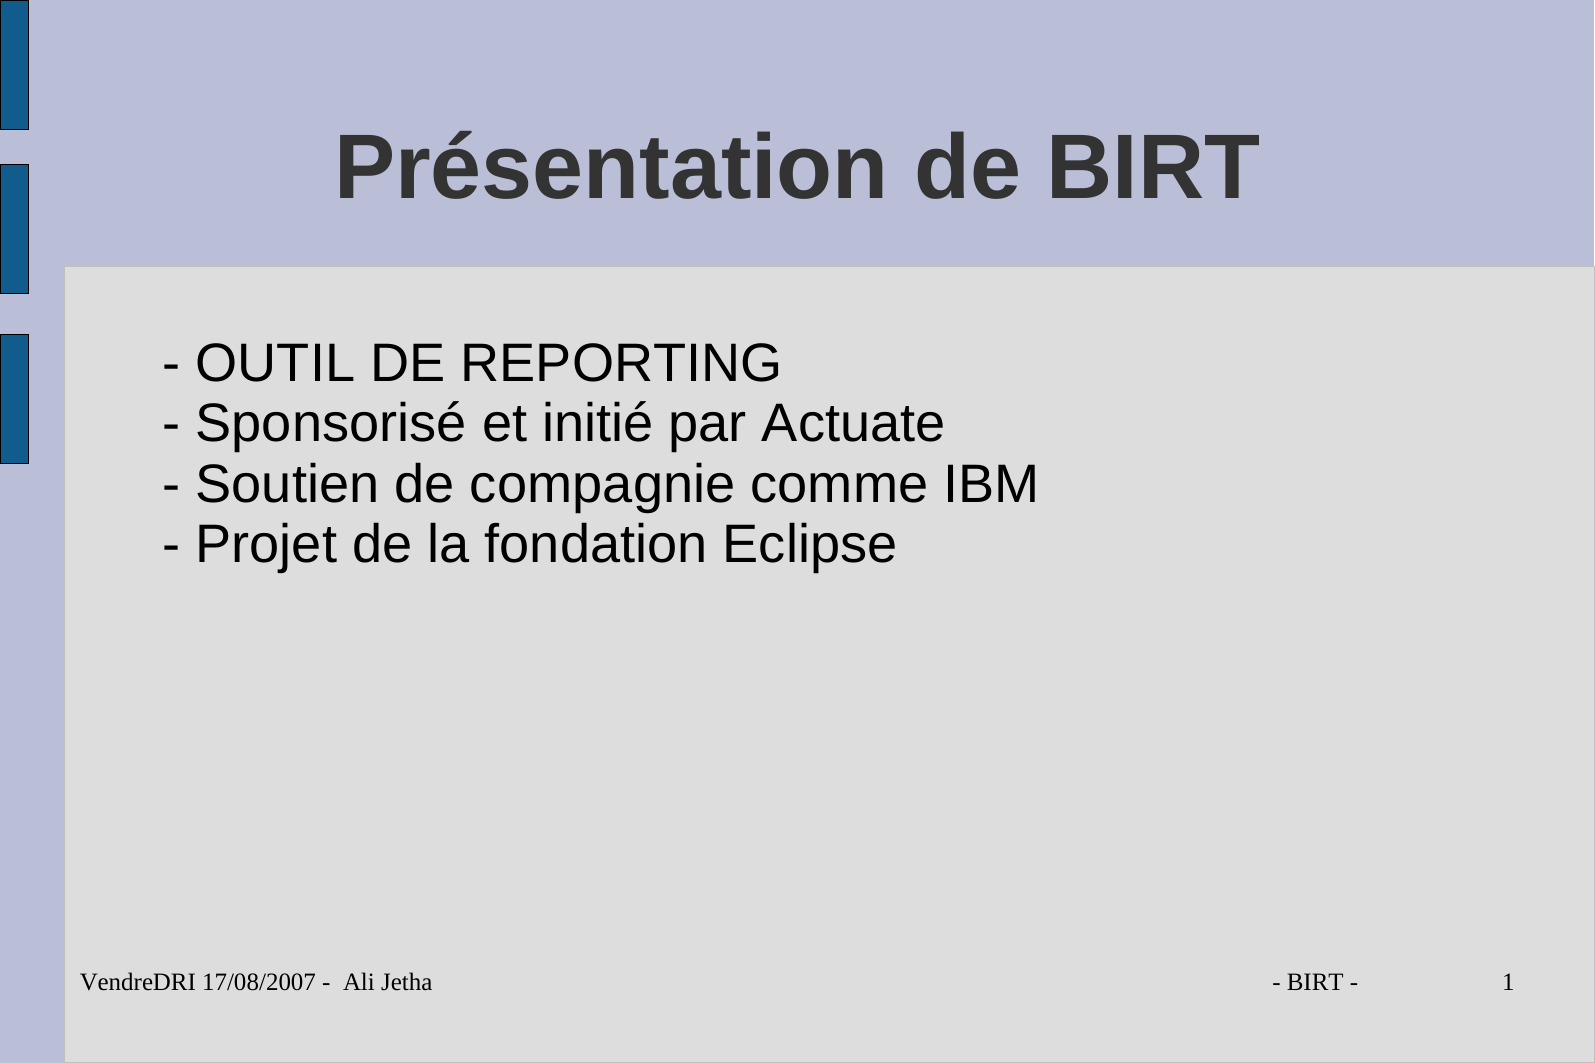

# Présentation de BIRT
- OUTIL DE REPORTING
- Sponsorisé et initié par Actuate
- Soutien de compagnie comme IBM
- Projet de la fondation Eclipse
VendreDRI 17/08/2007 - Ali Jetha
- BIRT -
1